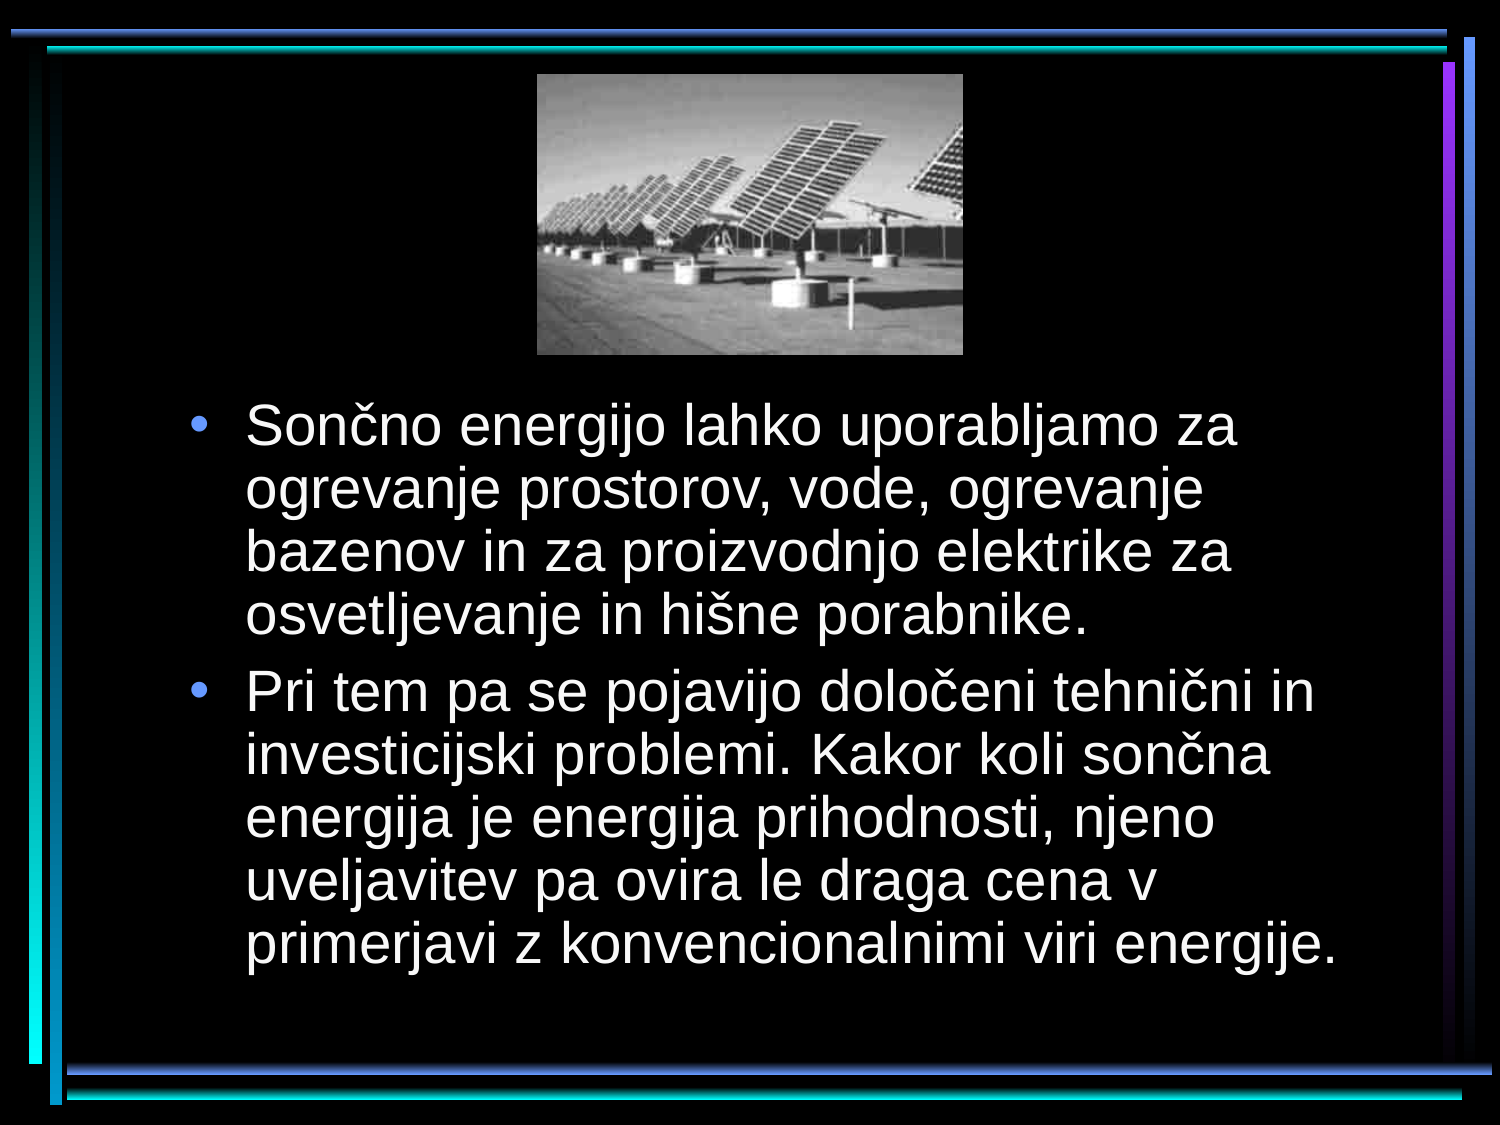

# Sončno energijo lahko uporabljamo za ogrevanje prostorov, vode, ogrevanje bazenov in za proizvodnjo elektrike za osvetljevanje in hišne porabnike.
Pri tem pa se pojavijo določeni tehnični in investicijski problemi. Kakor koli sončna energija je energija prihodnosti, njeno uveljavitev pa ovira le draga cena v primerjavi z konvencionalnimi viri energije.